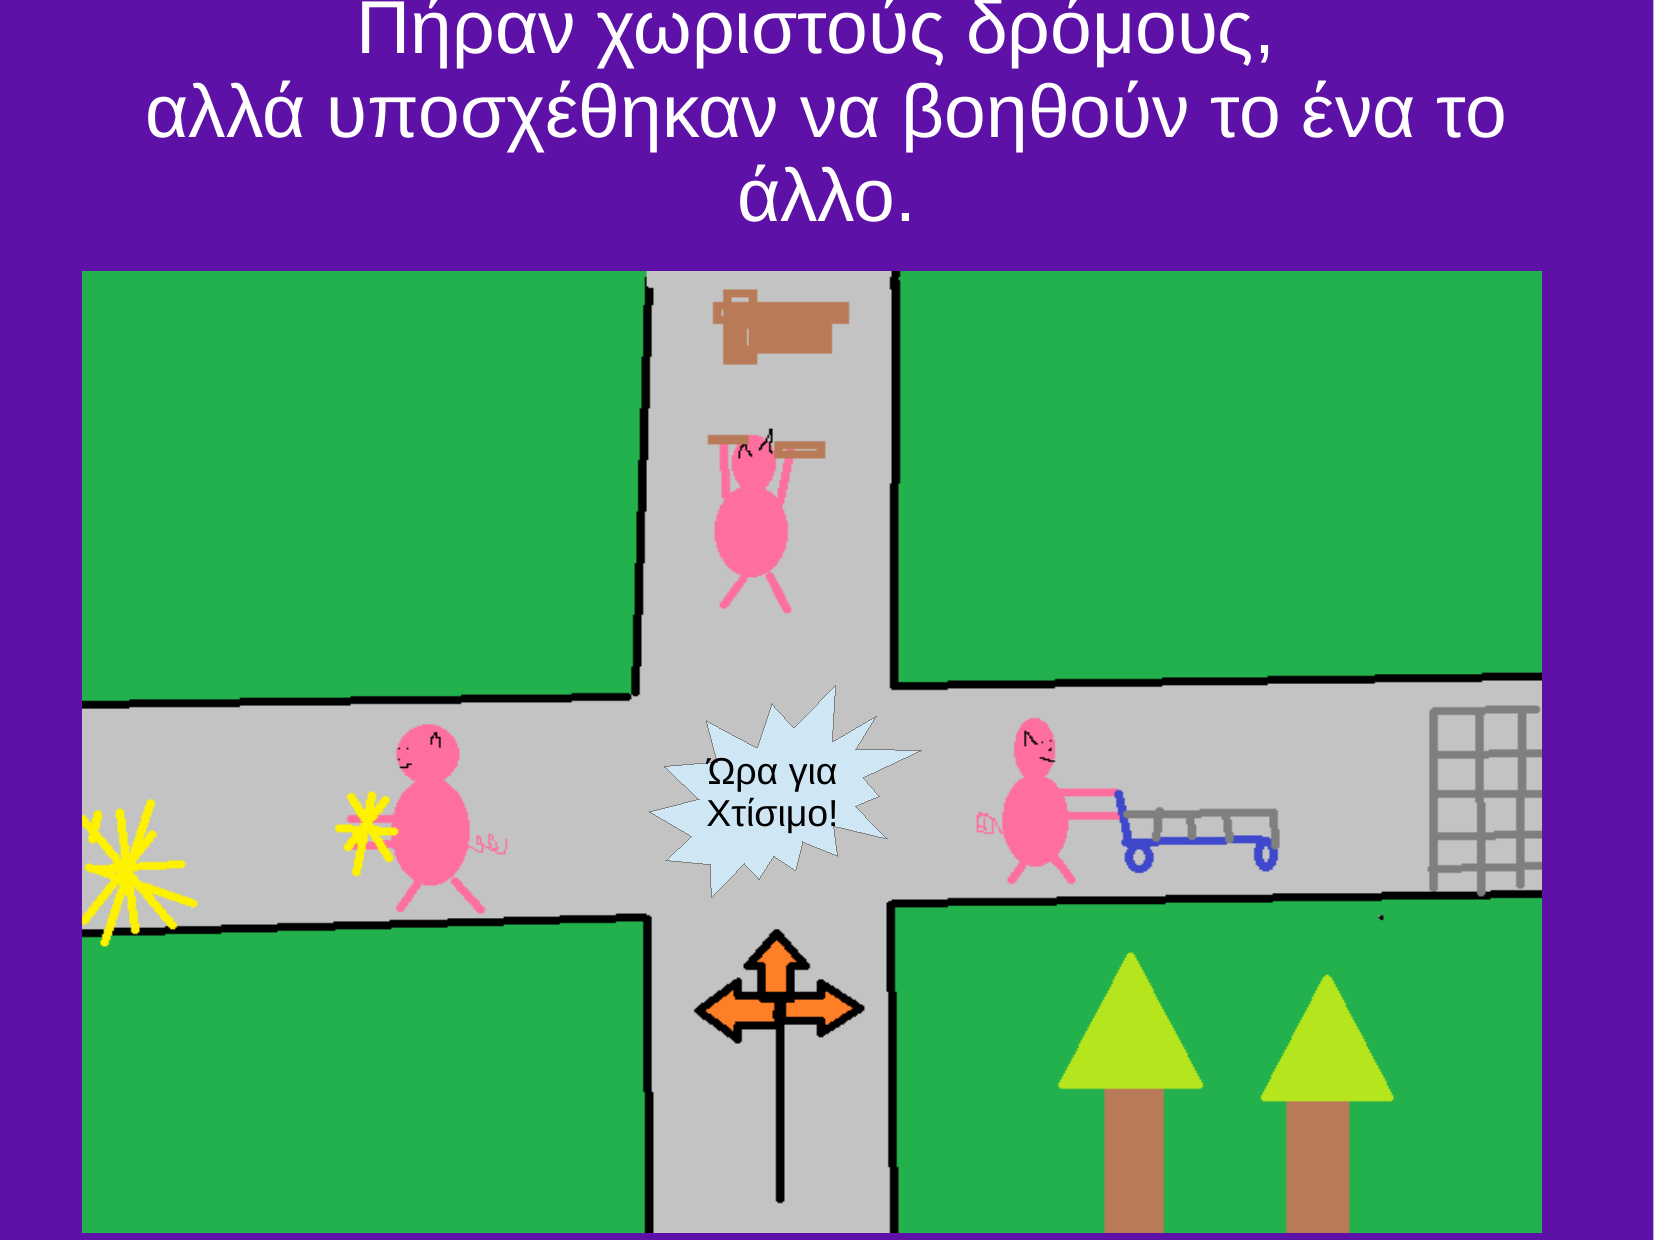

# Πήραν χωριστούς δρόμους, αλλά υποσχέθηκαν να βοηθούν το ένα το άλλο.
Ώρα για
Χτίσιμο!